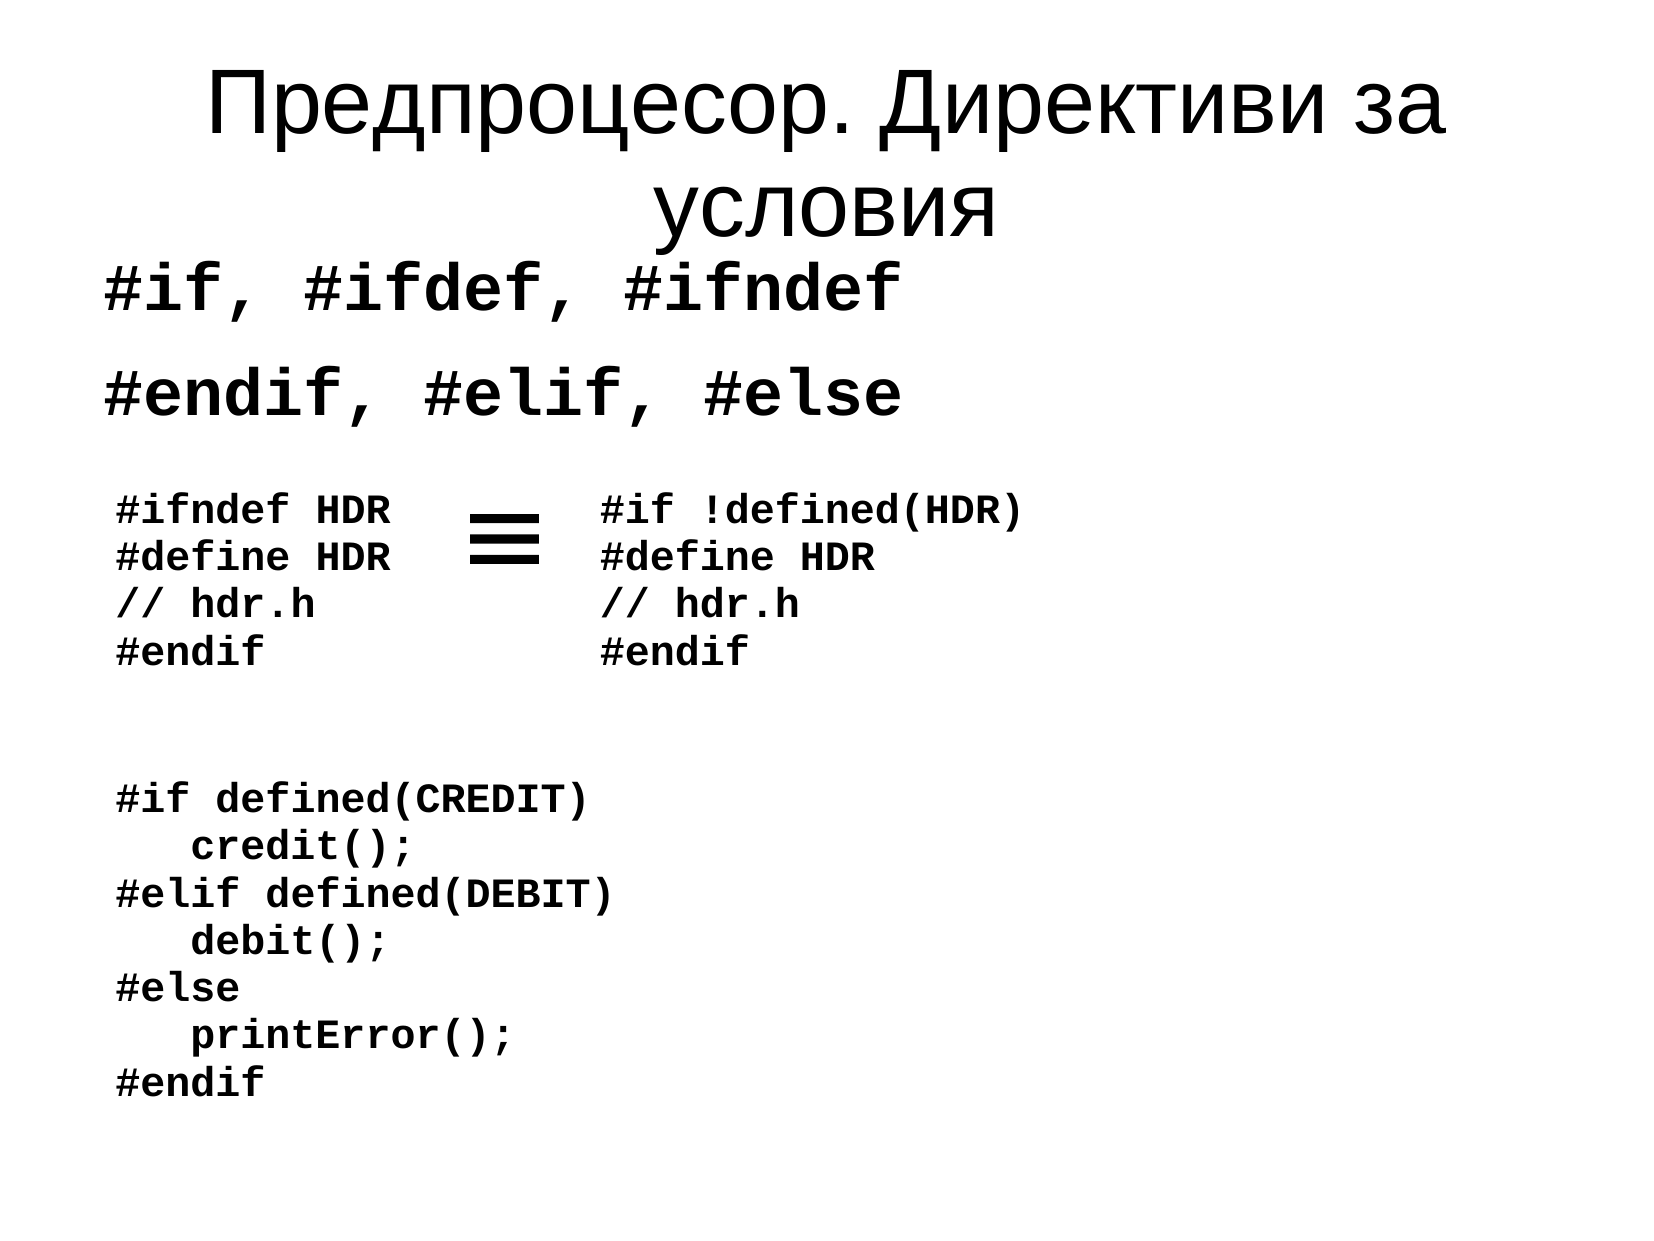

# Предпроцесор. Директиви за условия
#if, #ifdef, #ifndef
#endif, #elif, #else
#ifndef HDR
#define HDR
// hdr.h
#endif
#if !defined(HDR)
#define HDR
// hdr.h
#endif

#if defined(CREDIT)
	credit();
#elif defined(DEBIT)
	debit();
#else
	printError();
#endif